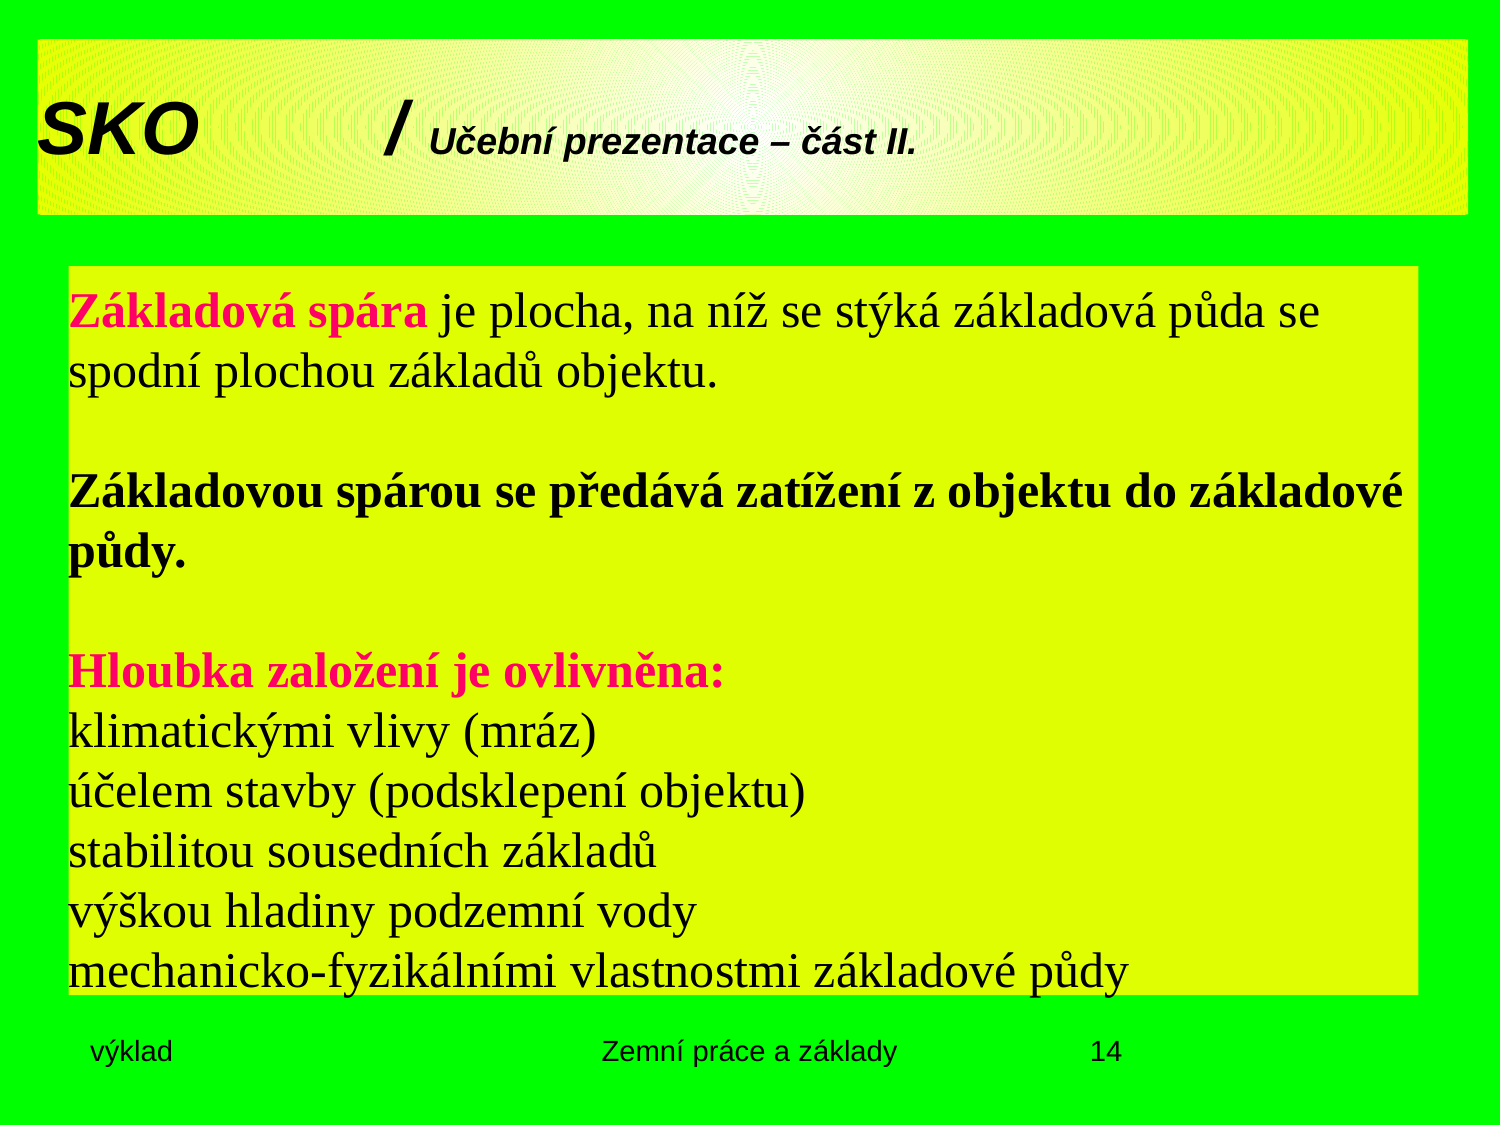

SKO / Učební prezentace – část II.
Základová spára je plocha, na níž se stýká základová půda se spodní plochou základů objektu.
Základovou spárou se předává zatížení z objektu do základové půdy.
Hloubka založení je ovlivněna:
klimatickými vlivy (mráz)
účelem stavby (podsklepení objektu)
stabilitou sousedních základů
výškou hladiny podzemní vody
mechanicko-fyzikálními vlastnostmi základové půdy
výklad
Zemní práce a základy